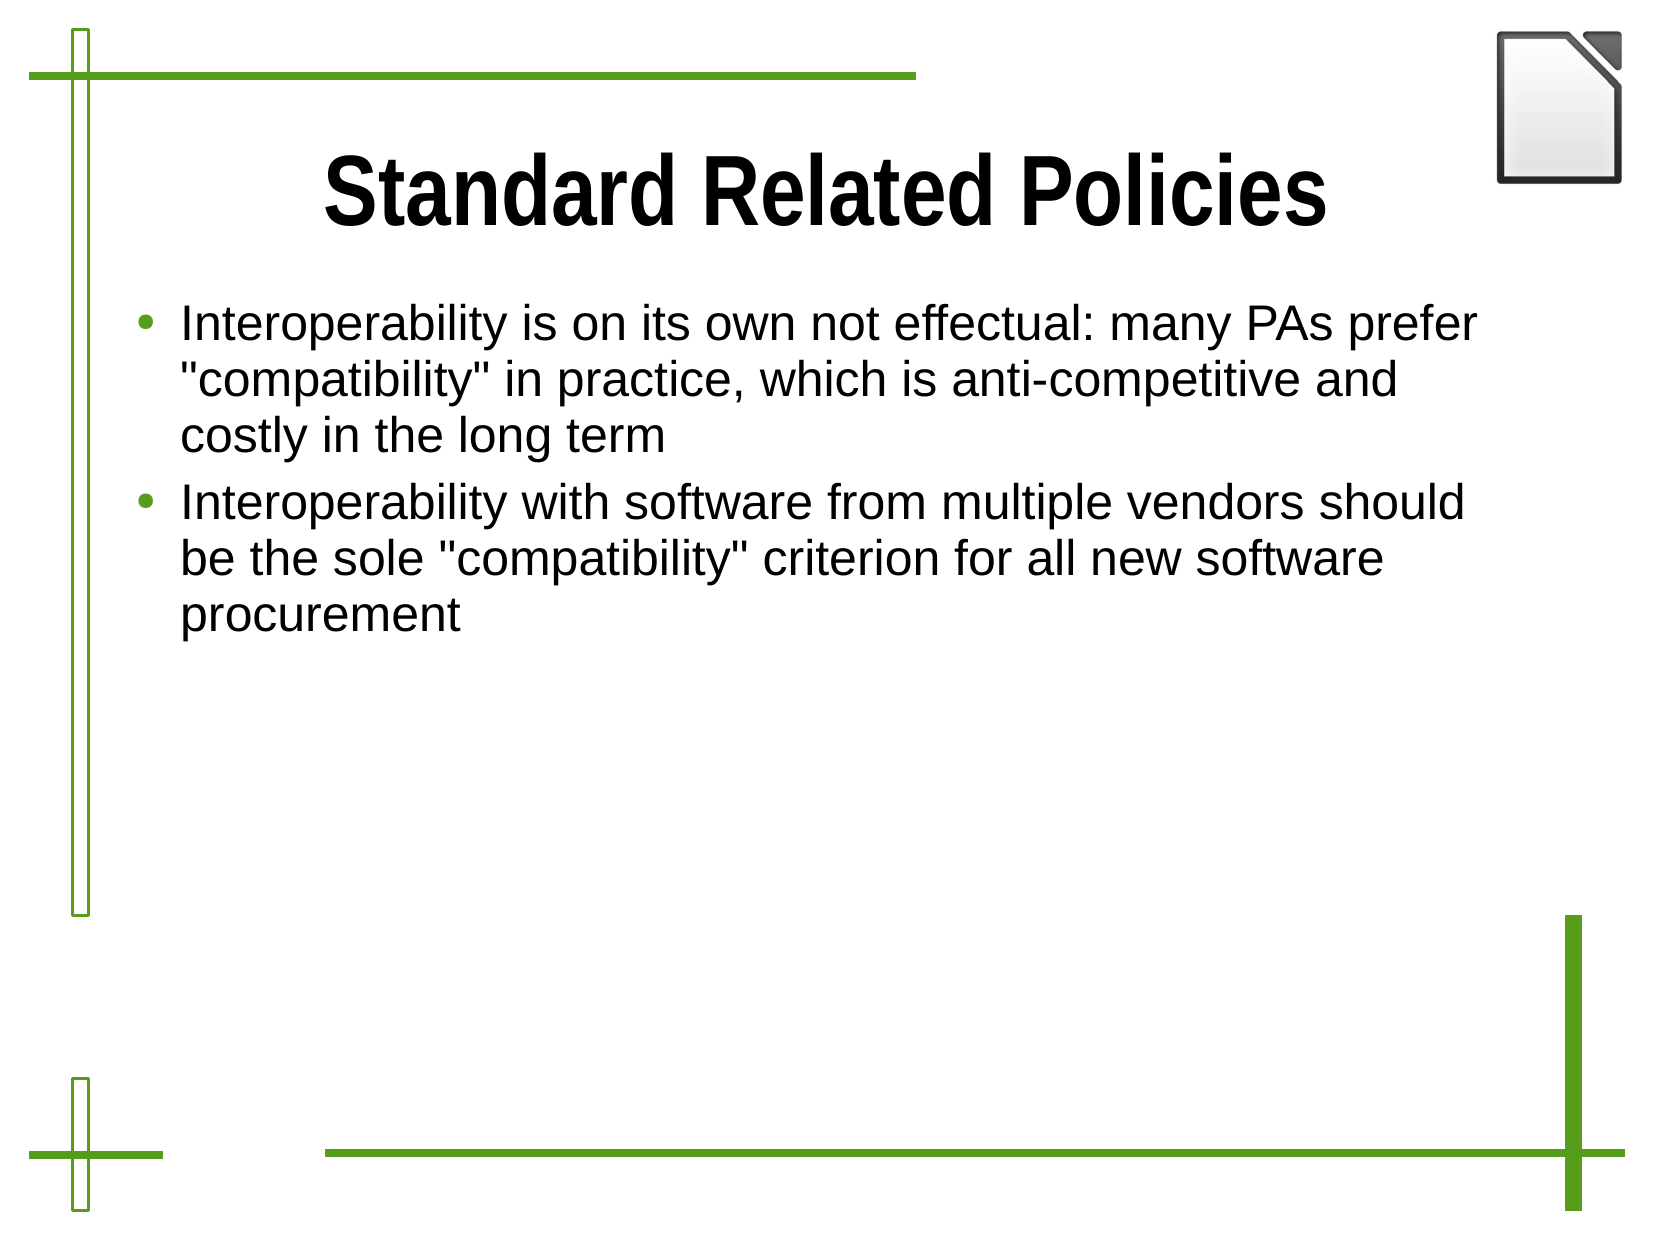

# Standard Related Policies
Interoperability is on its own not effectual: many PAs prefer "compatibility" in practice, which is anti-competitive and costly in the long term
Interoperability with software from multiple vendors should be the sole "compatibility" criterion for all new software procurement